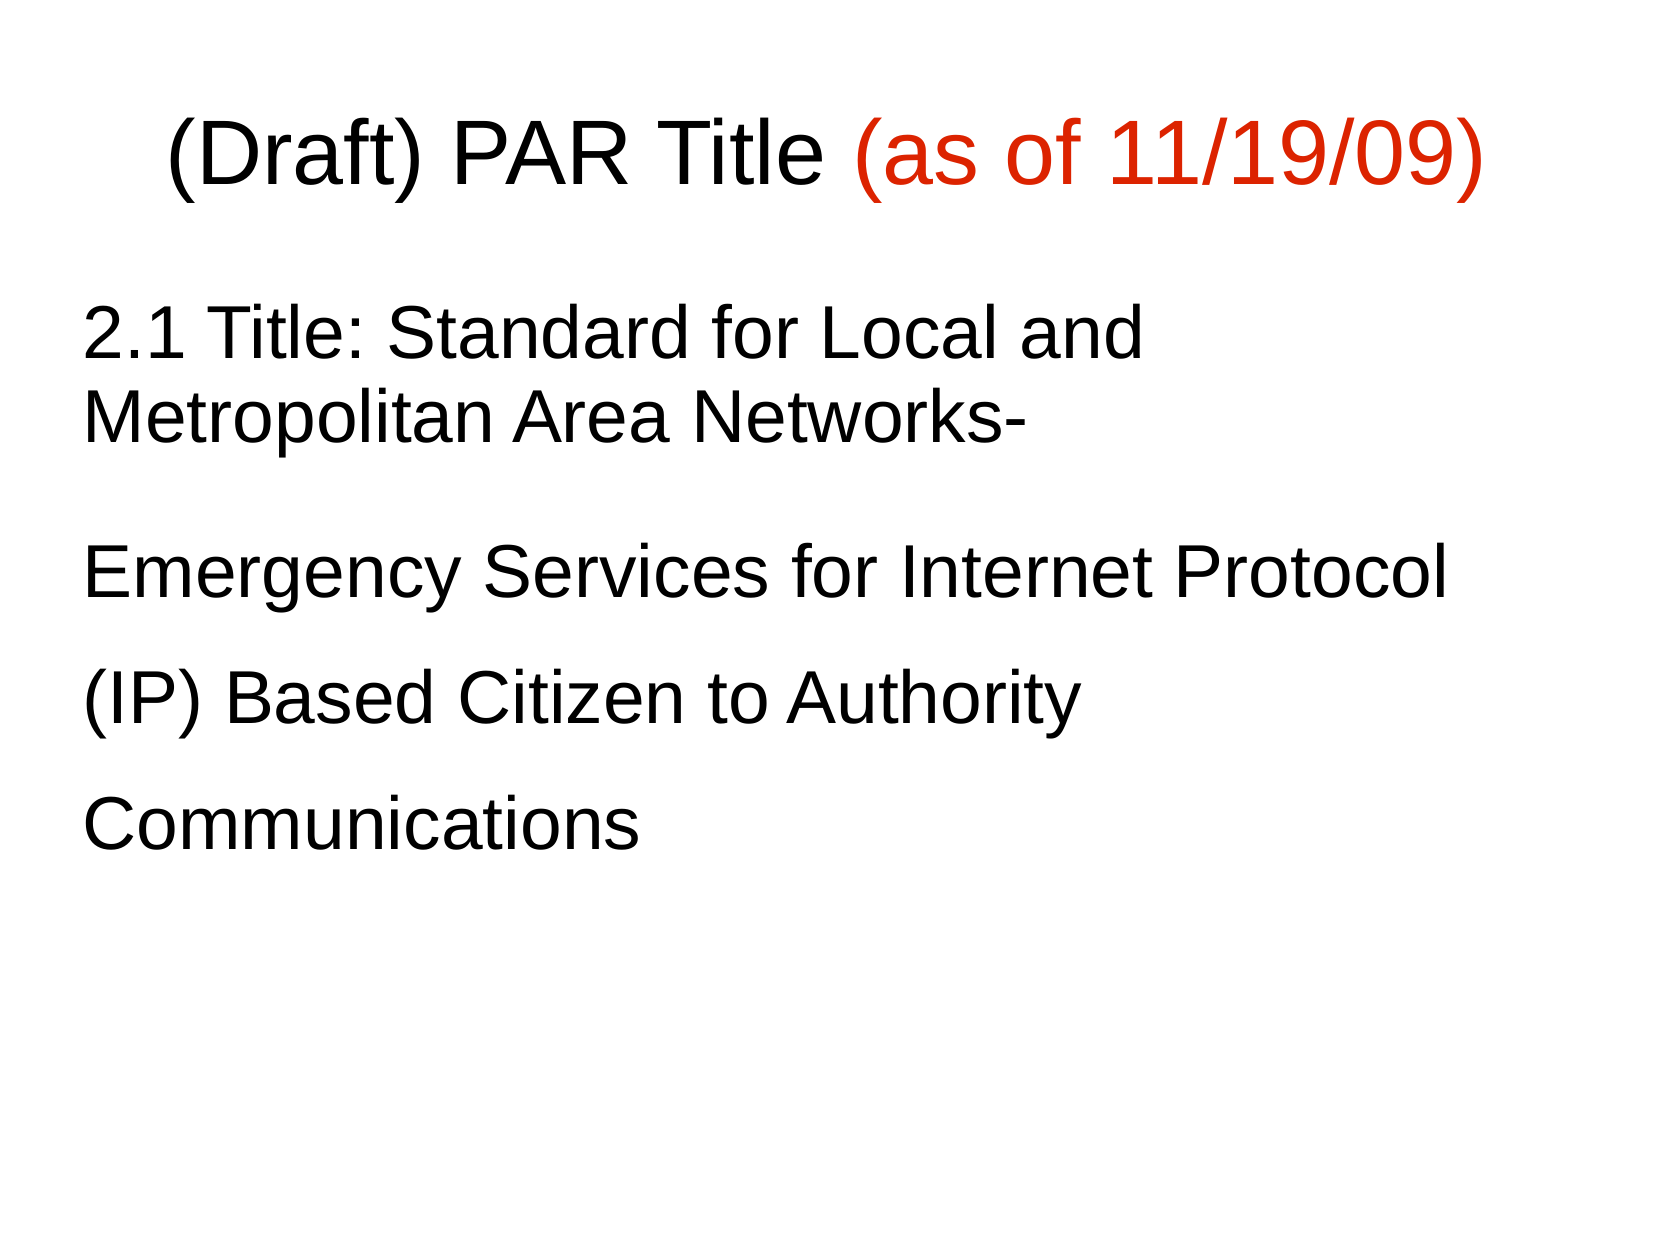

# (Draft) PAR Title (as of 11/19/09)
2.1 Title: Standard for Local and Metropolitan Area Networks-
Emergency Services for Internet Protocol (IP) Based Citizen to Authority Communications